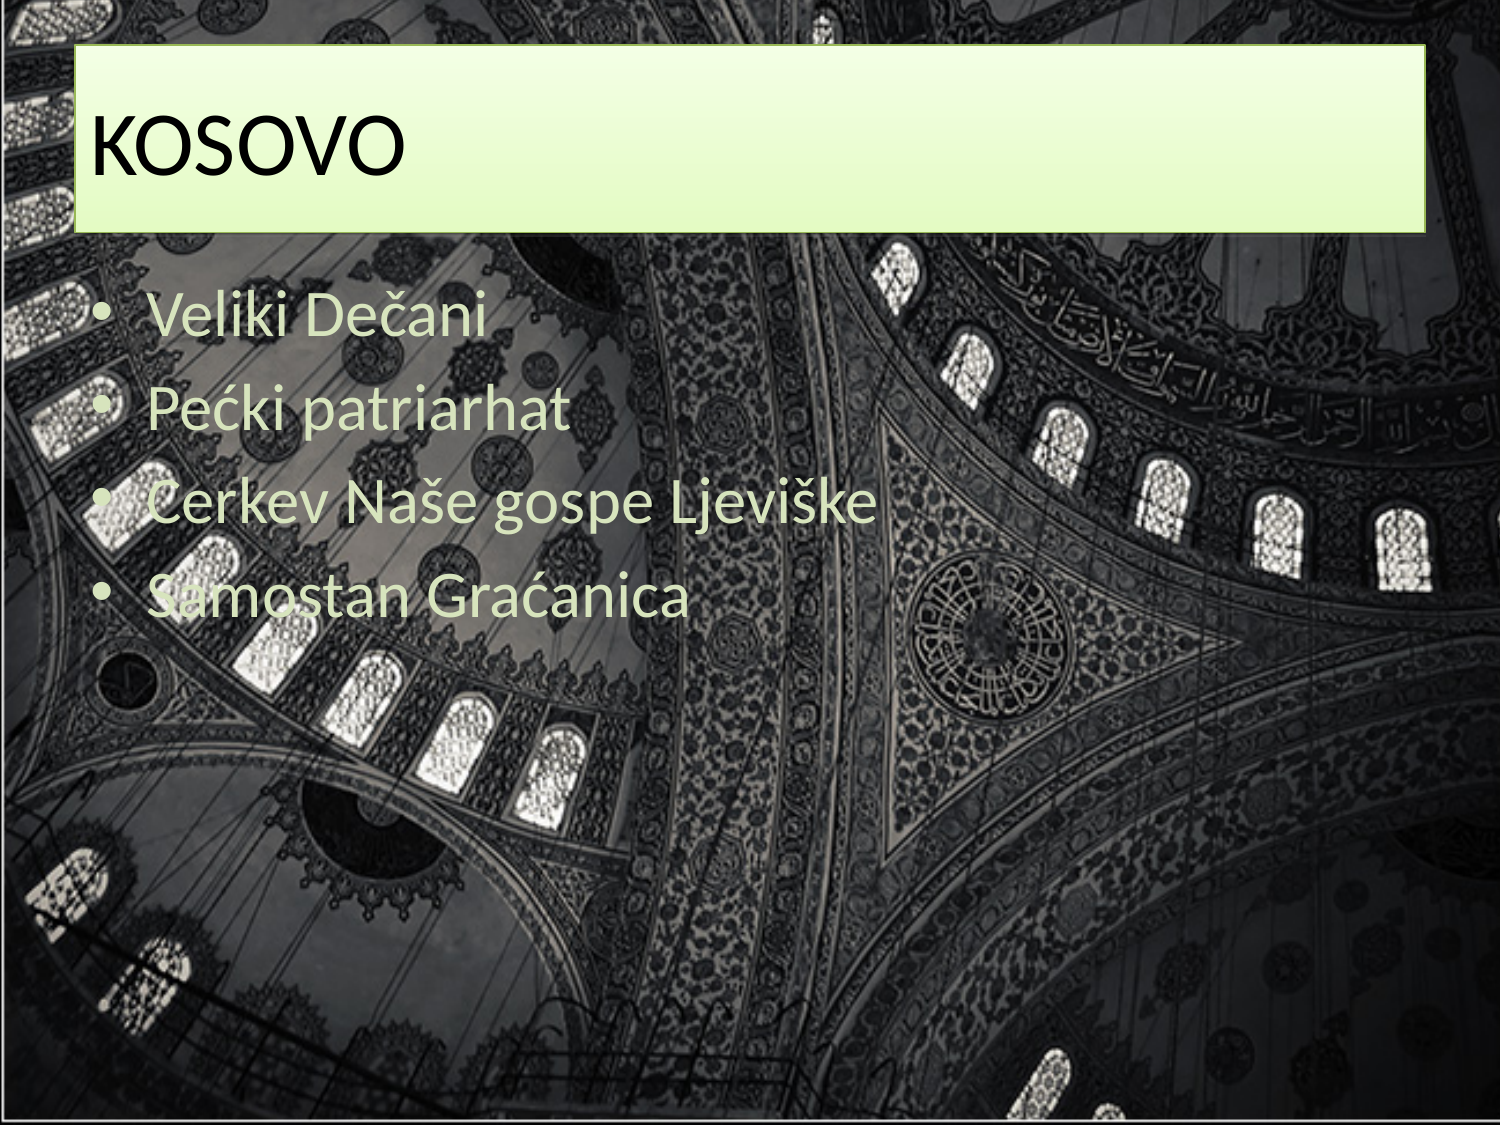

# KOSOVO
Veliki Dečani
Pećki patriarhat
Cerkev Naše gospe Ljeviške
Samostan Graćanica